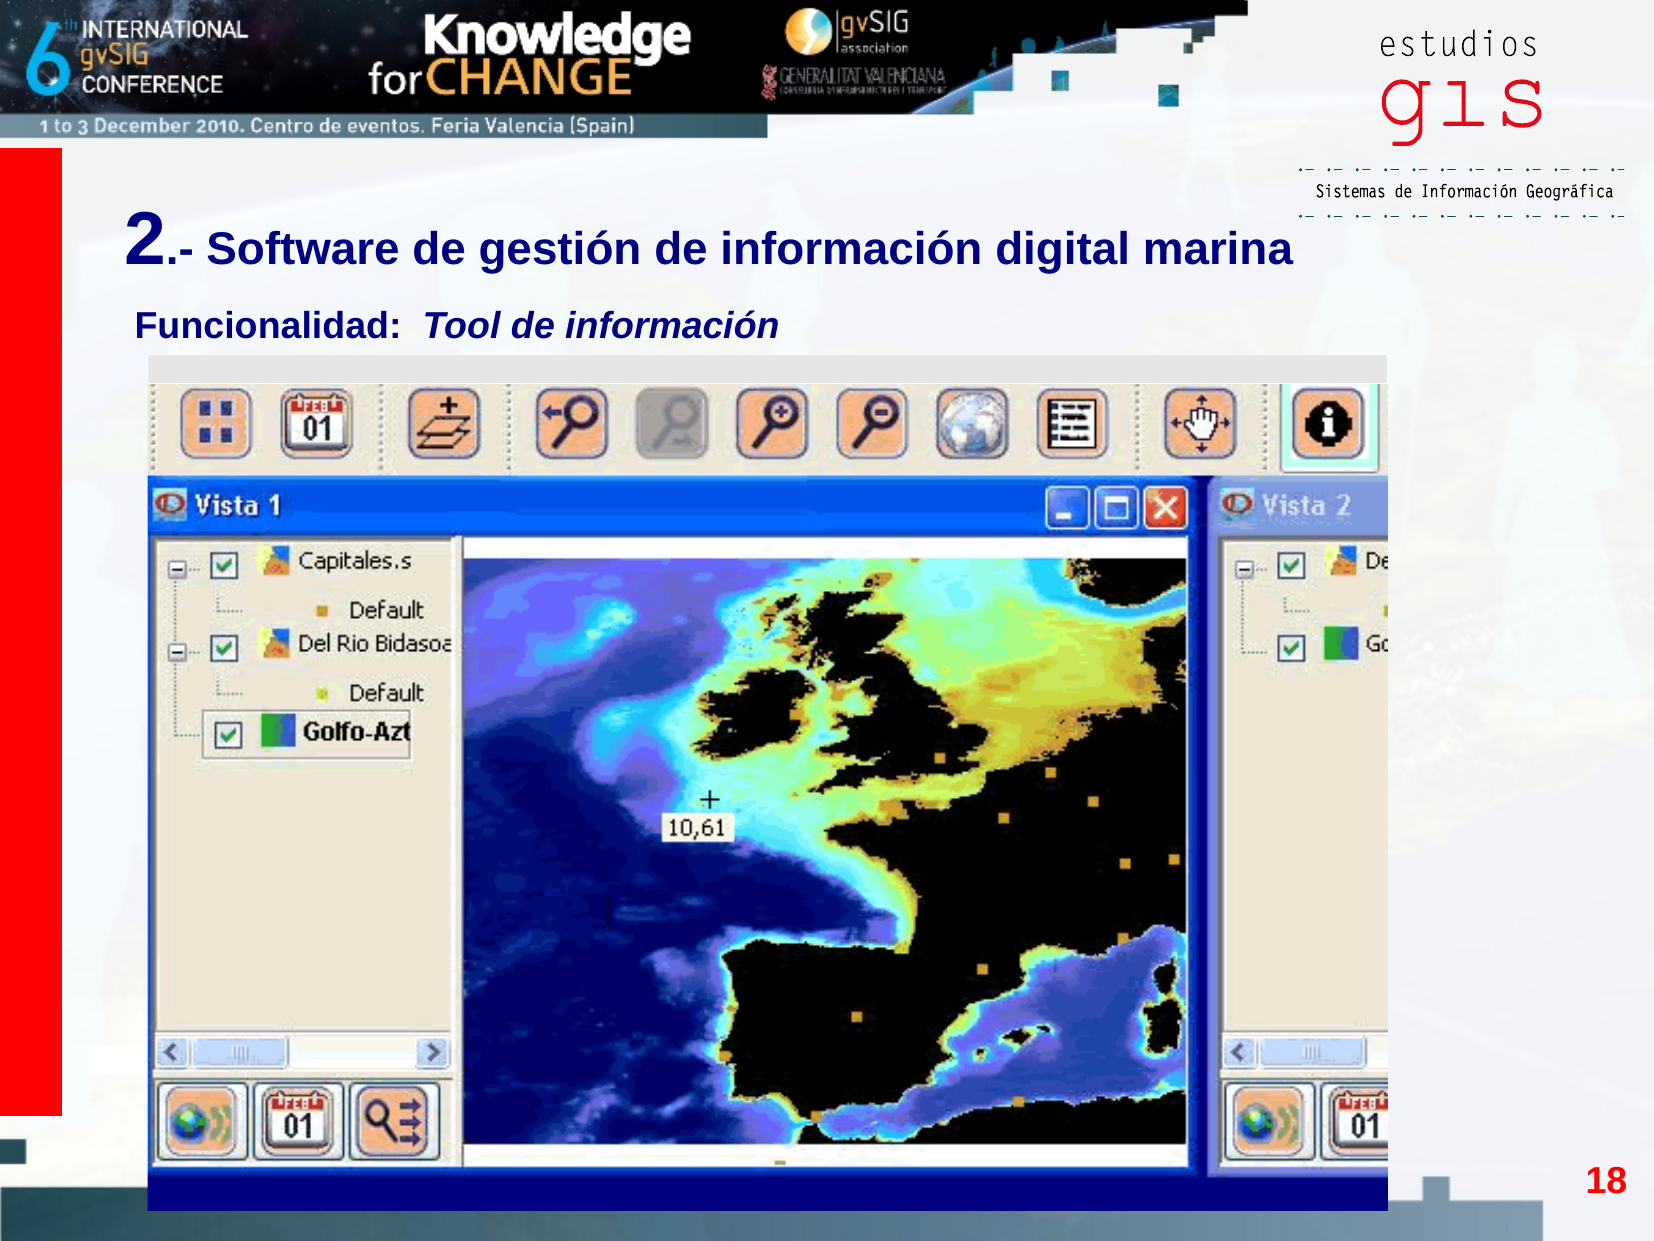

2.- Software de gestión de información digital marina
Funcionalidad: Tool de información
18